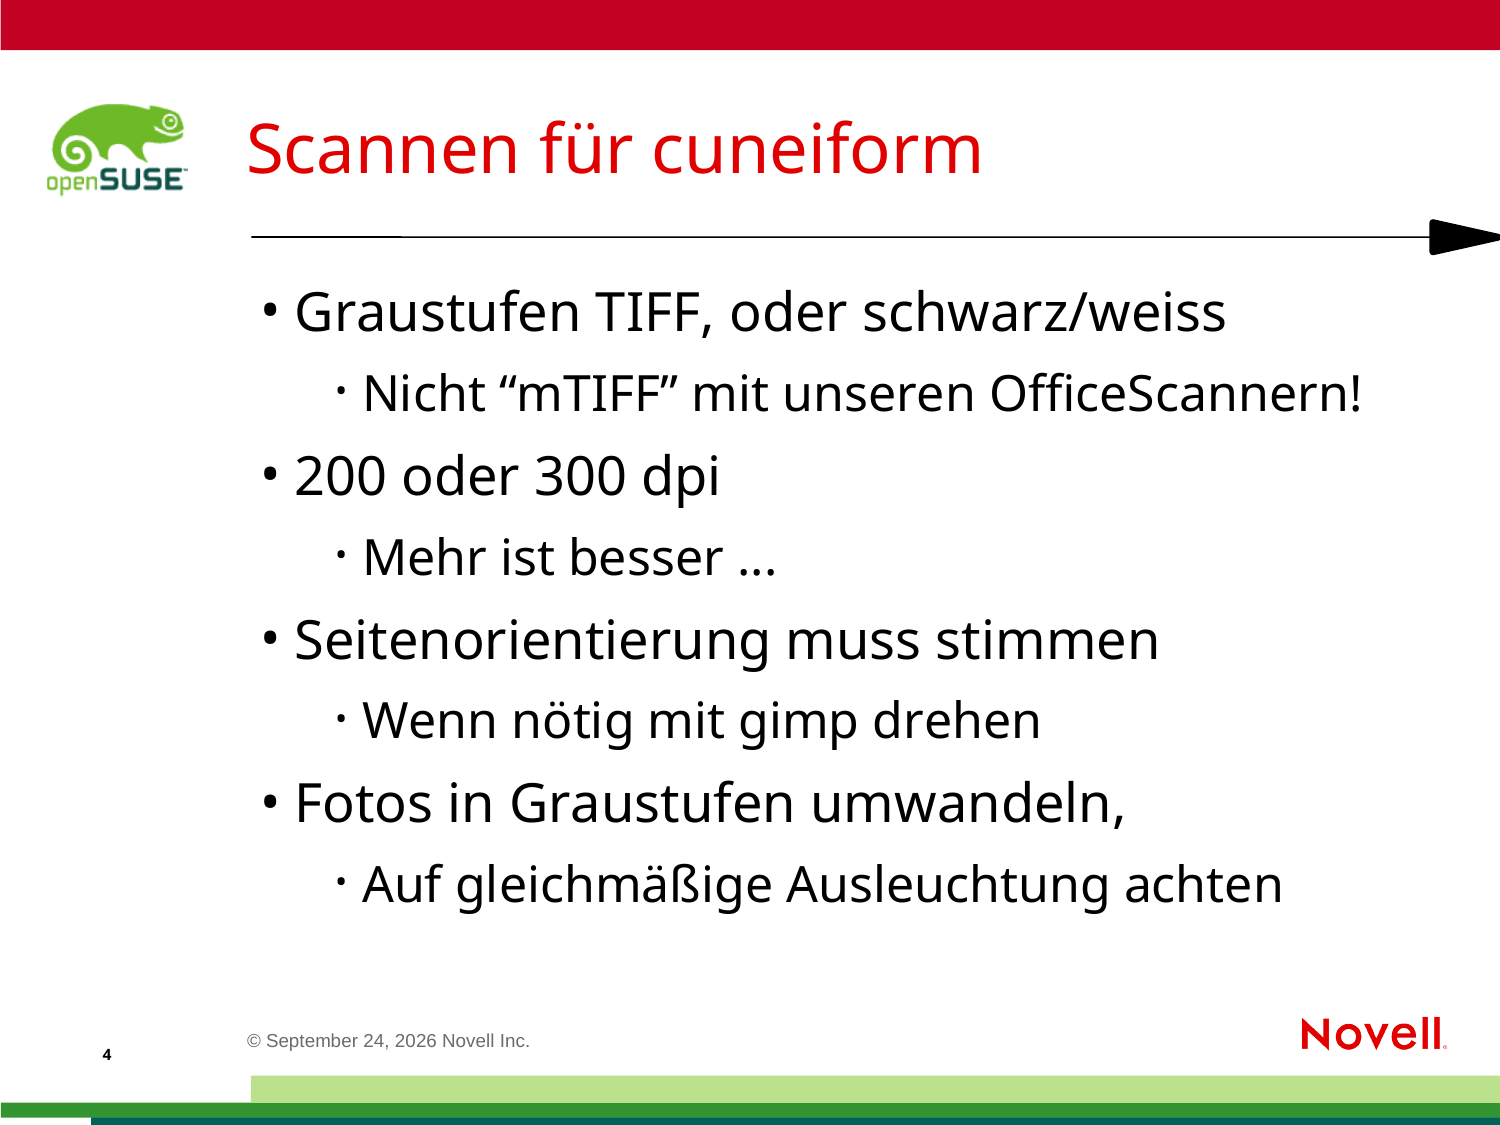

# Scannen für cuneiform
 Graustufen TIFF, oder schwarz/weiss
Nicht “mTIFF” mit unseren OfficeScannern!
 200 oder 300 dpi
Mehr ist besser ...
 Seitenorientierung muss stimmen
Wenn nötig mit gimp drehen
 Fotos in Graustufen umwandeln,
Auf gleichmäßige Ausleuchtung achten